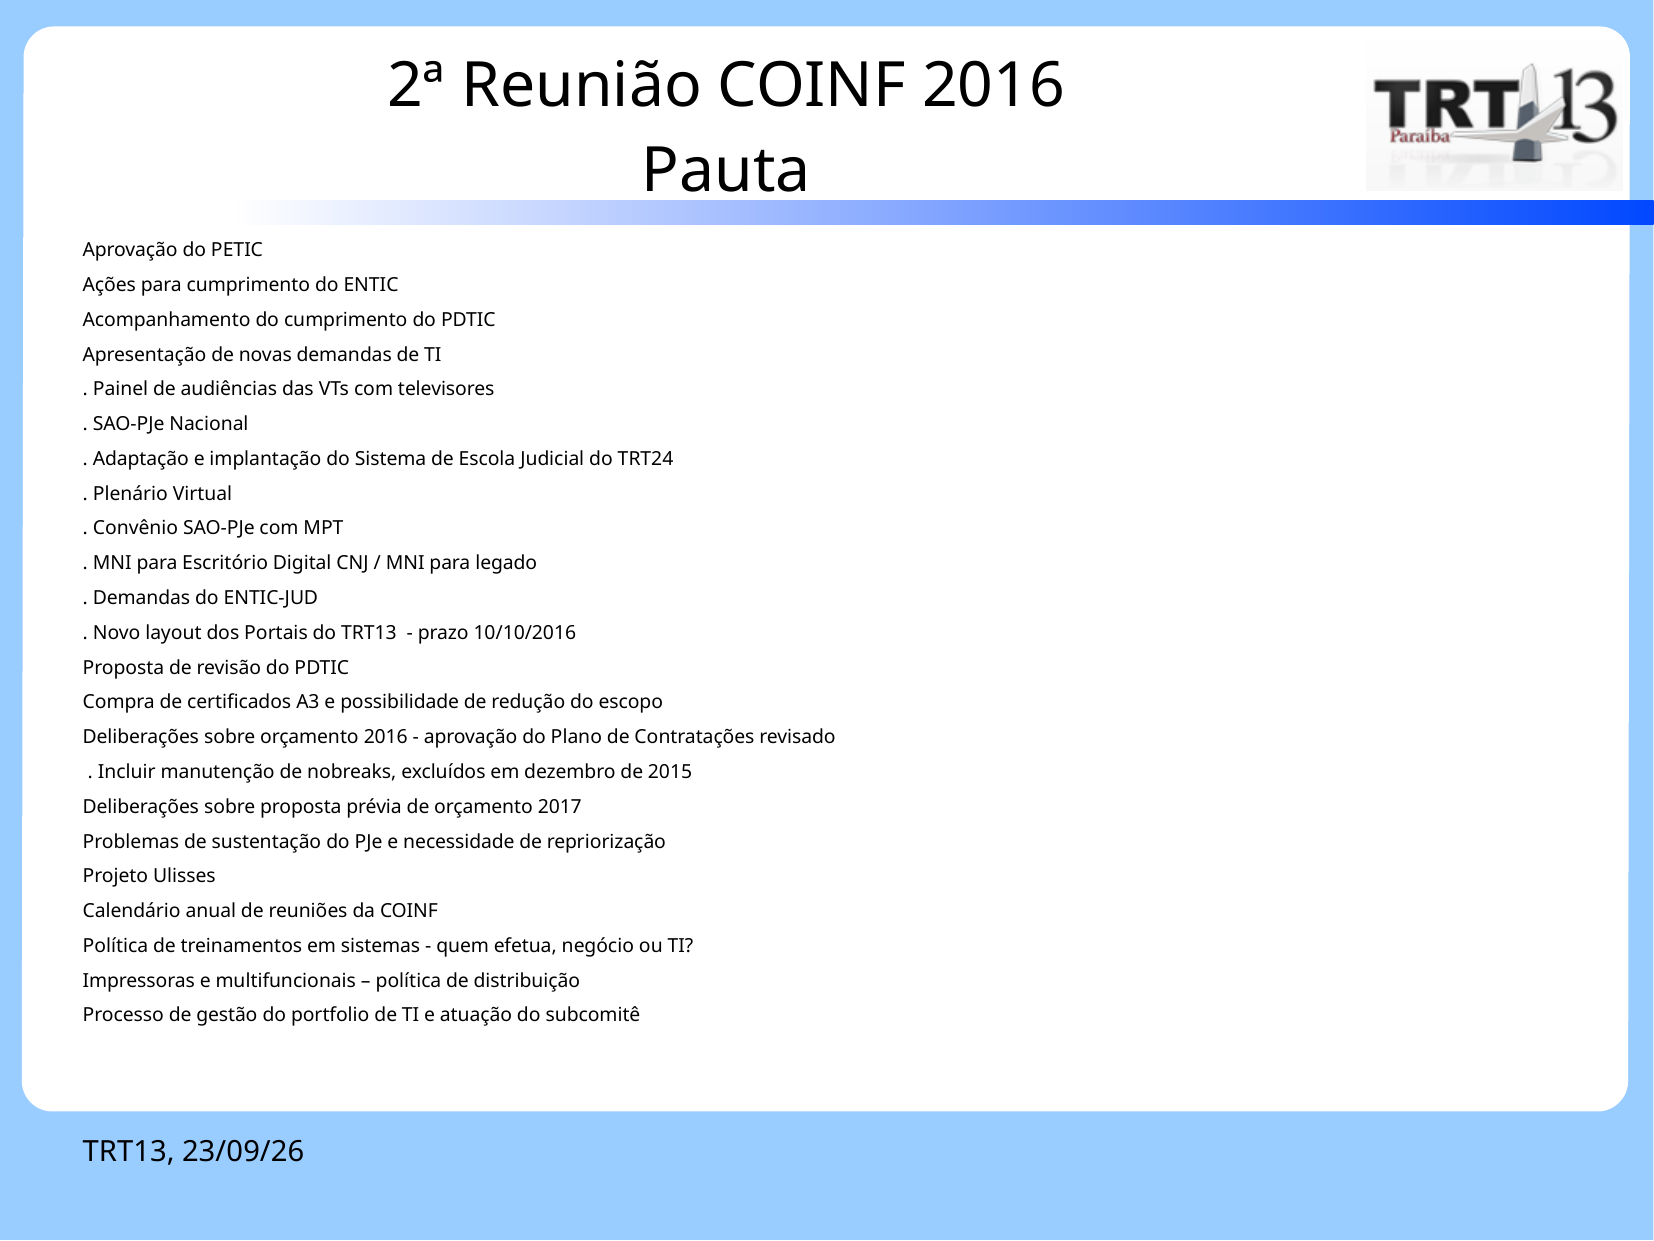

# 2ª Reunião COINF 2016 Pauta
Aprovação do PETIC
Ações para cumprimento do ENTIC
Acompanhamento do cumprimento do PDTIC
Apresentação de novas demandas de TI
. Painel de audiências das VTs com televisores
. SAO-PJe Nacional
. Adaptação e implantação do Sistema de Escola Judicial do TRT24
. Plenário Virtual
. Convênio SAO-PJe com MPT
. MNI para Escritório Digital CNJ / MNI para legado
. Demandas do ENTIC-JUD
. Novo layout dos Portais do TRT13 - prazo 10/10/2016
Proposta de revisão do PDTIC
Compra de certificados A3 e possibilidade de redução do escopo
Deliberações sobre orçamento 2016 - aprovação do Plano de Contratações revisado
 . Incluir manutenção de nobreaks, excluídos em dezembro de 2015
Deliberações sobre proposta prévia de orçamento 2017
Problemas de sustentação do PJe e necessidade de repriorização
Projeto Ulisses
Calendário anual de reuniões da COINF
Política de treinamentos em sistemas - quem efetua, negócio ou TI?
Impressoras e multifuncionais – política de distribuição
Processo de gestão do portfolio de TI e atuação do subcomitê